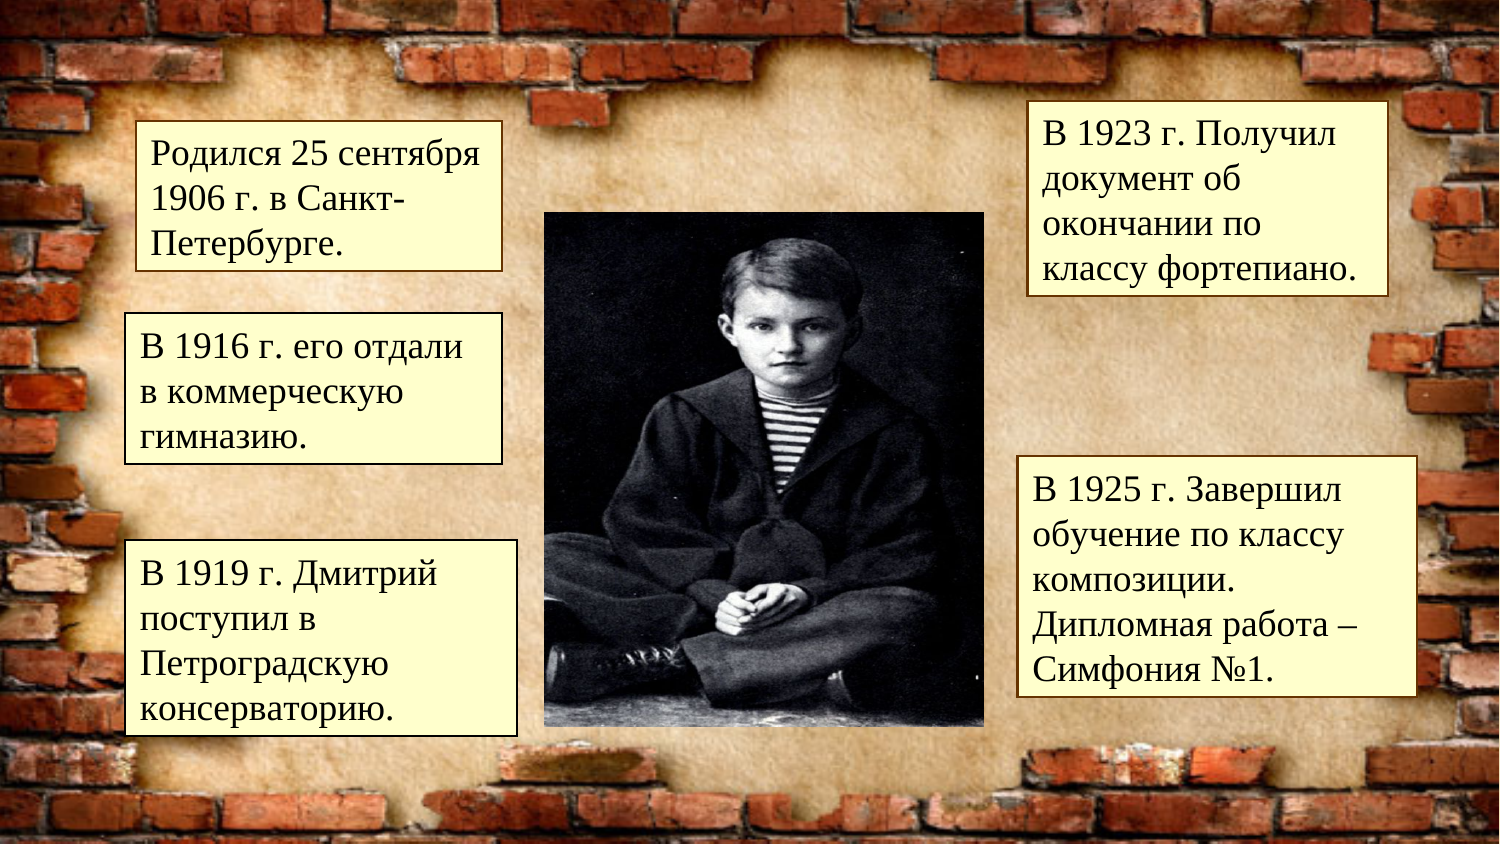

В 1923 г. Получил документ об окончании по классу фортепиано.
Родился 25 сентября 1906 г. в Санкт-Петербурге.
В 1916 г. его отдали в коммерческую гимназию.
В 1925 г. Завершил обучение по классу композиции. Дипломная работа – Симфония №1.
В 1919 г. Дмитрий поступил в Петроградскую консерваторию.